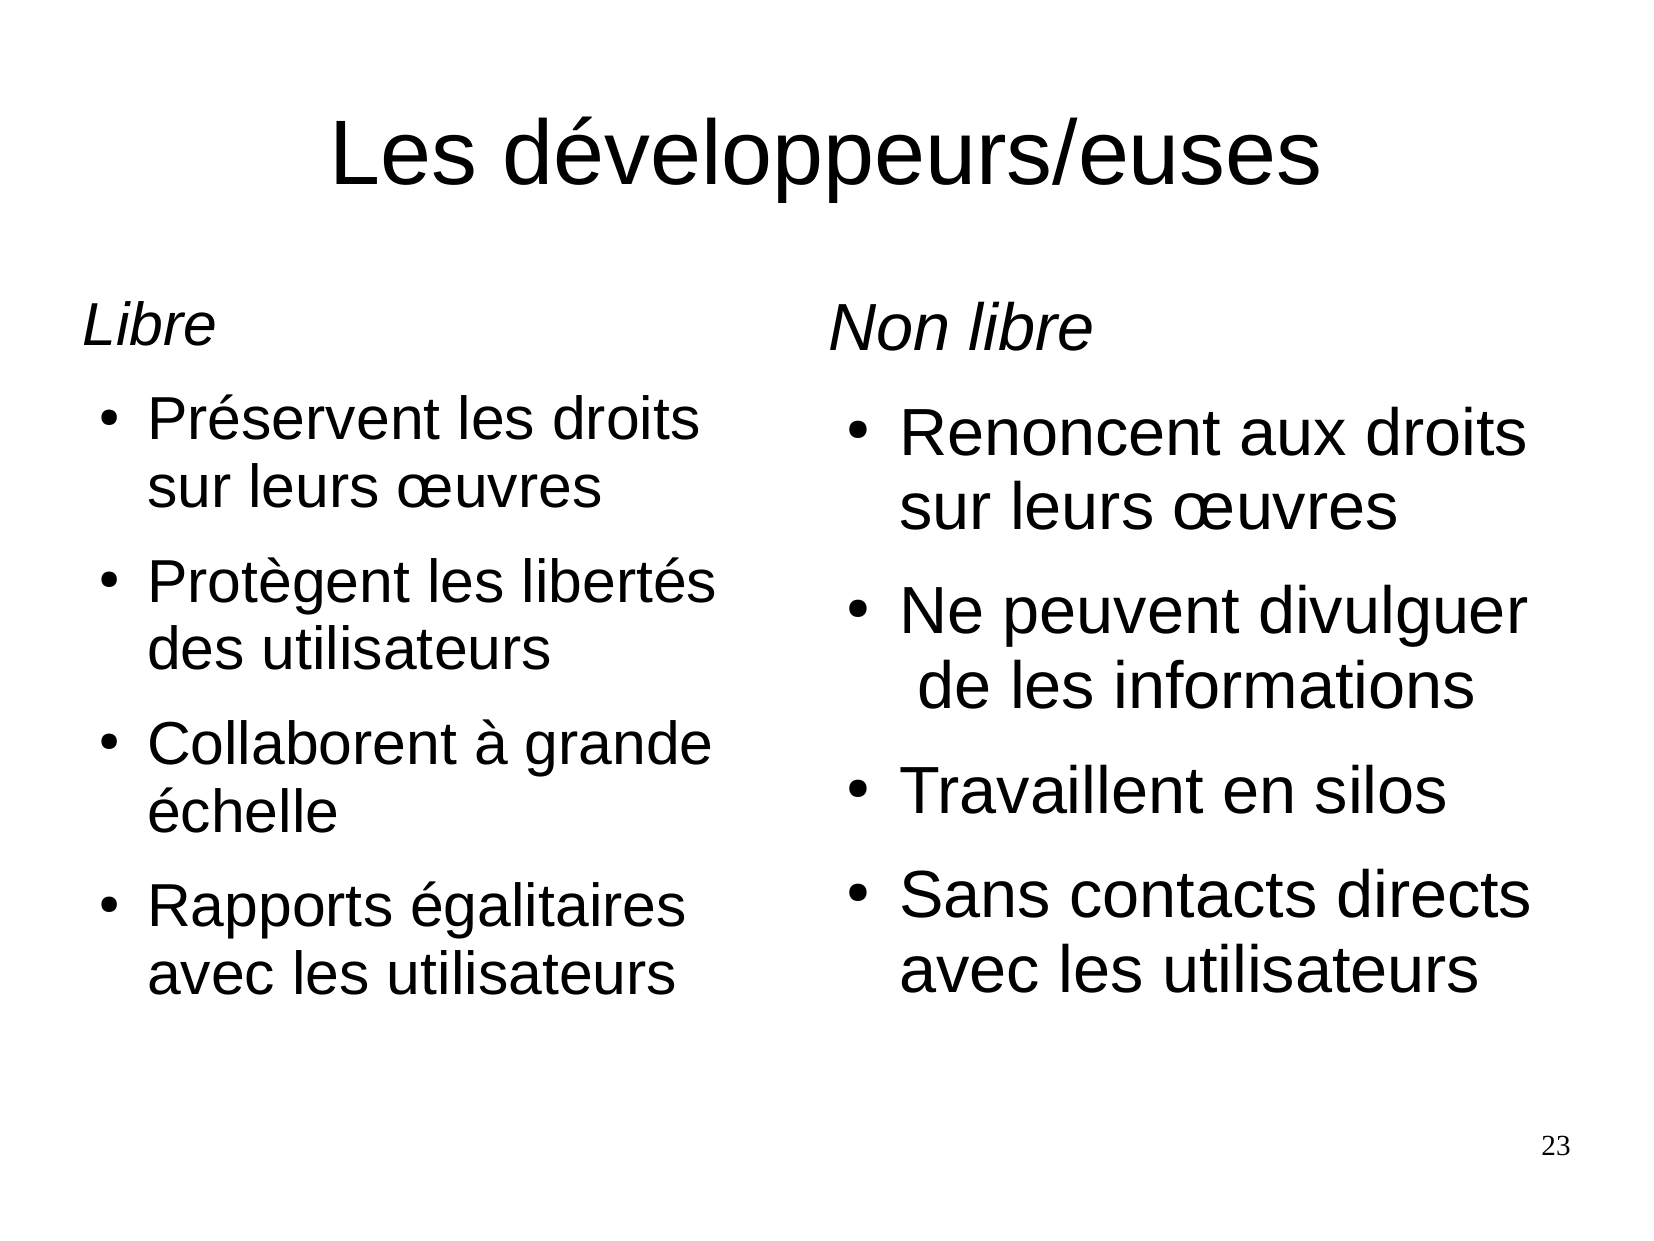

# Les développeurs/euses
Libre
Préservent les droits sur leurs œuvres
Protègent les libertés des utilisateurs
Collaborent à grande échelle
Rapports égalitaires avec les utilisateurs
Non libre
Renoncent aux droits sur leurs œuvres
Ne peuvent divulguer de les informations
Travaillent en silos
Sans contacts directs avec les utilisateurs
23